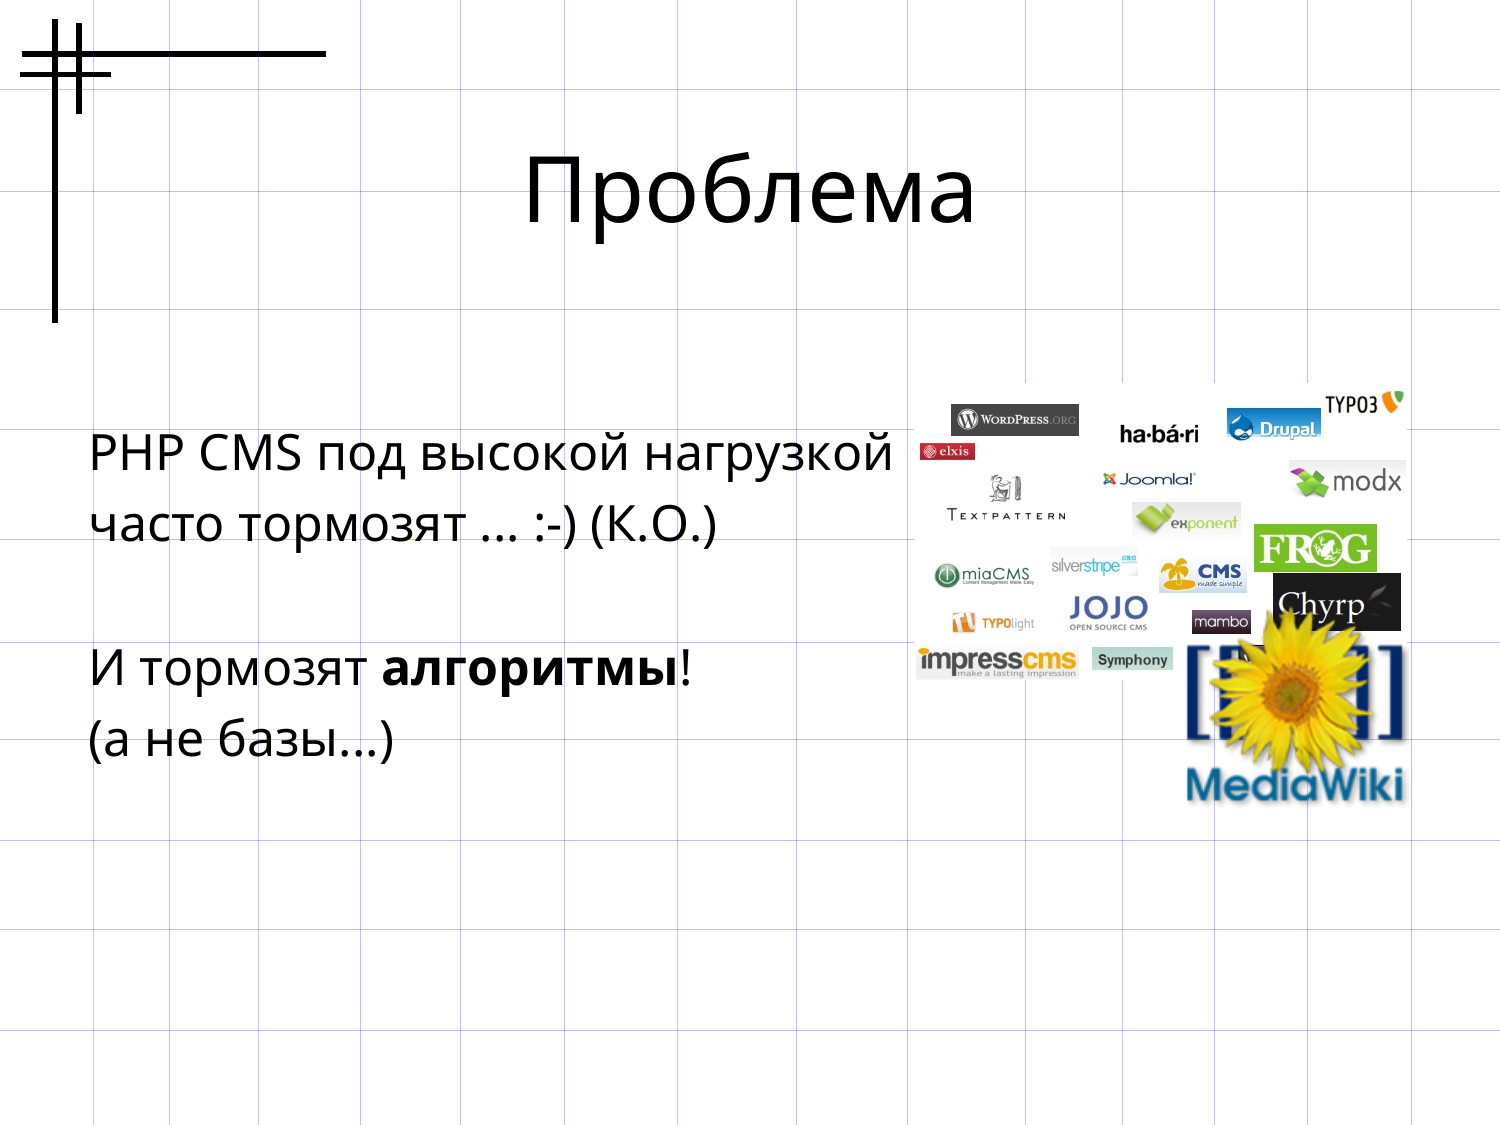

# Проблема
PHP CMS под высокой нагрузкой
часто тормозят ... :-) (К.О.)
И тормозят алгоритмы!
(а не базы...)